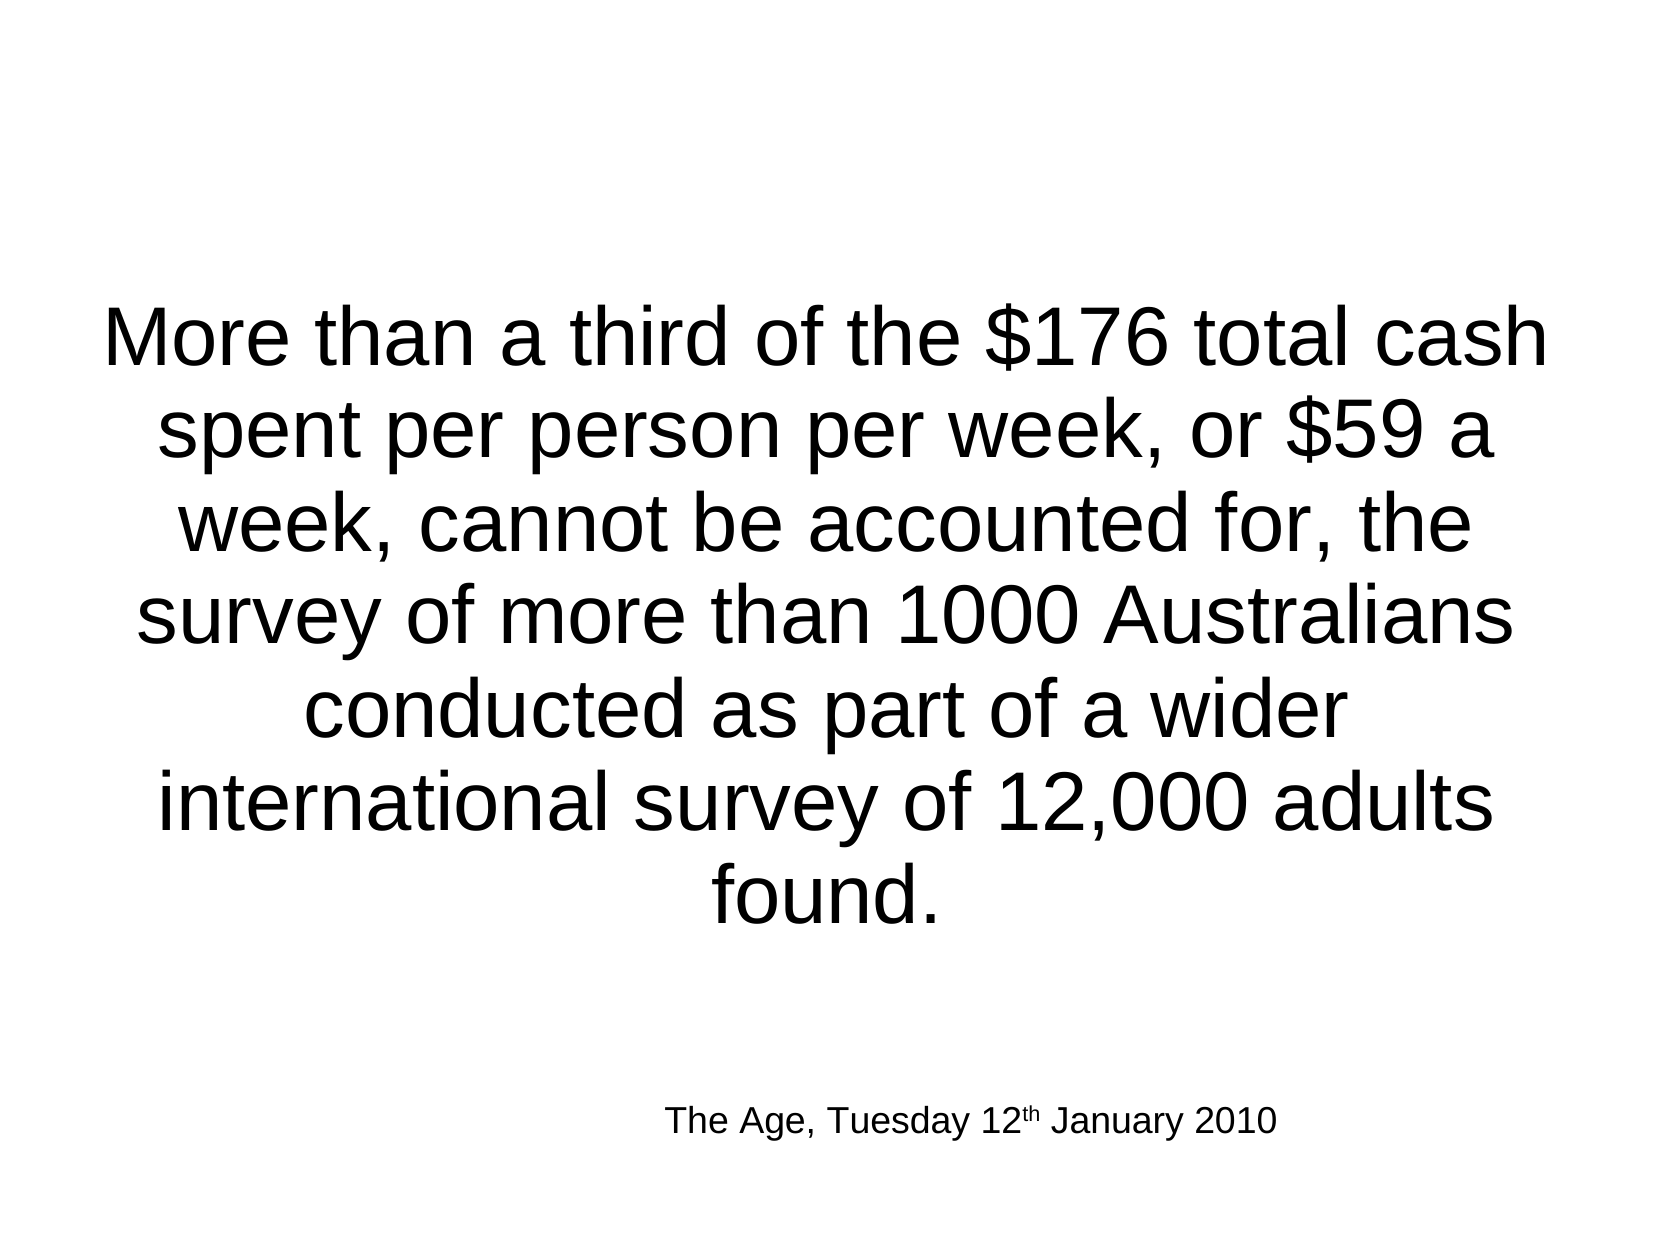

# More than a third of the $176 total cash spent per person per week, or $59 a week, cannot be accounted for, the survey of more than 1000 Australians conducted as part of a wider international survey of 12,000 adults found.
The Age, Tuesday 12th January 2010